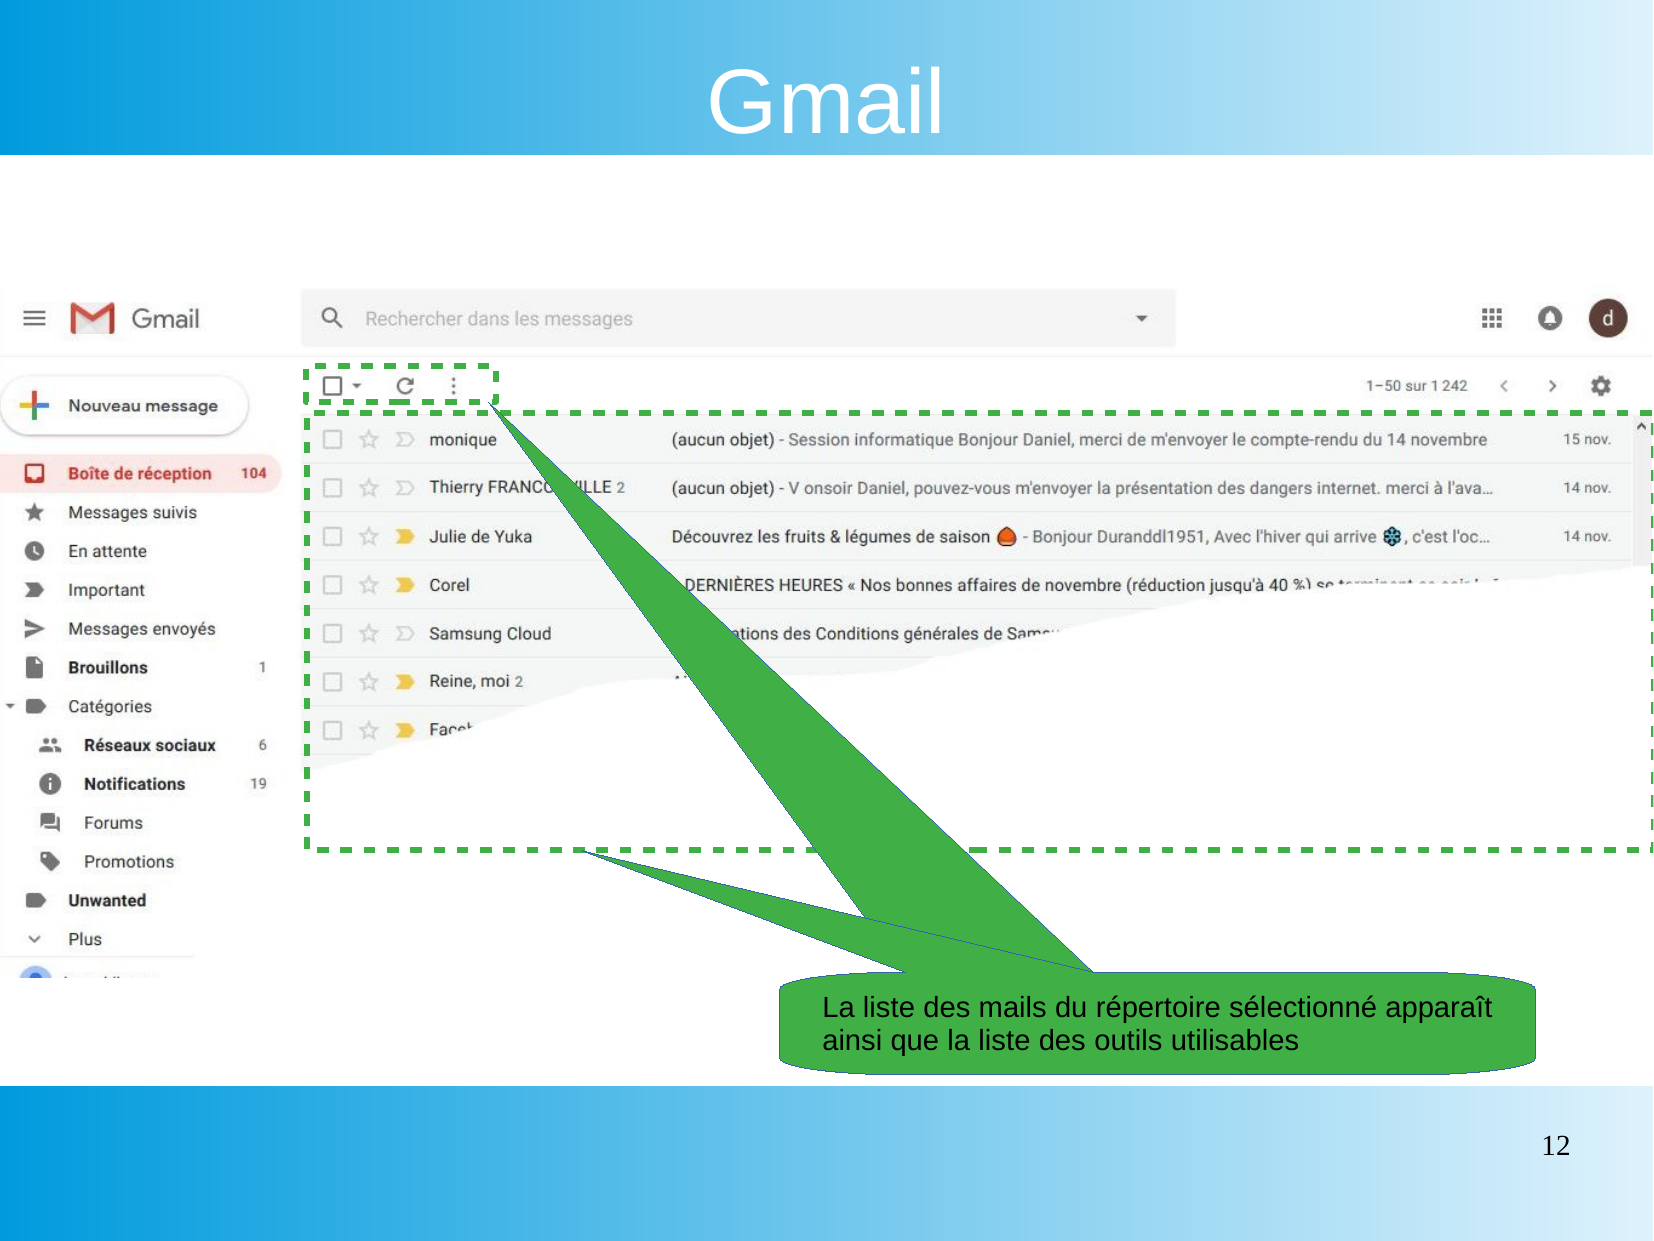

# Gmail
La liste des mails du répertoire sélectionné apparaît
ainsi que la liste des outils utilisables
La liste des mails du répertoire sélectionné apparaît
ainsi que la liste des outils utilisables
12